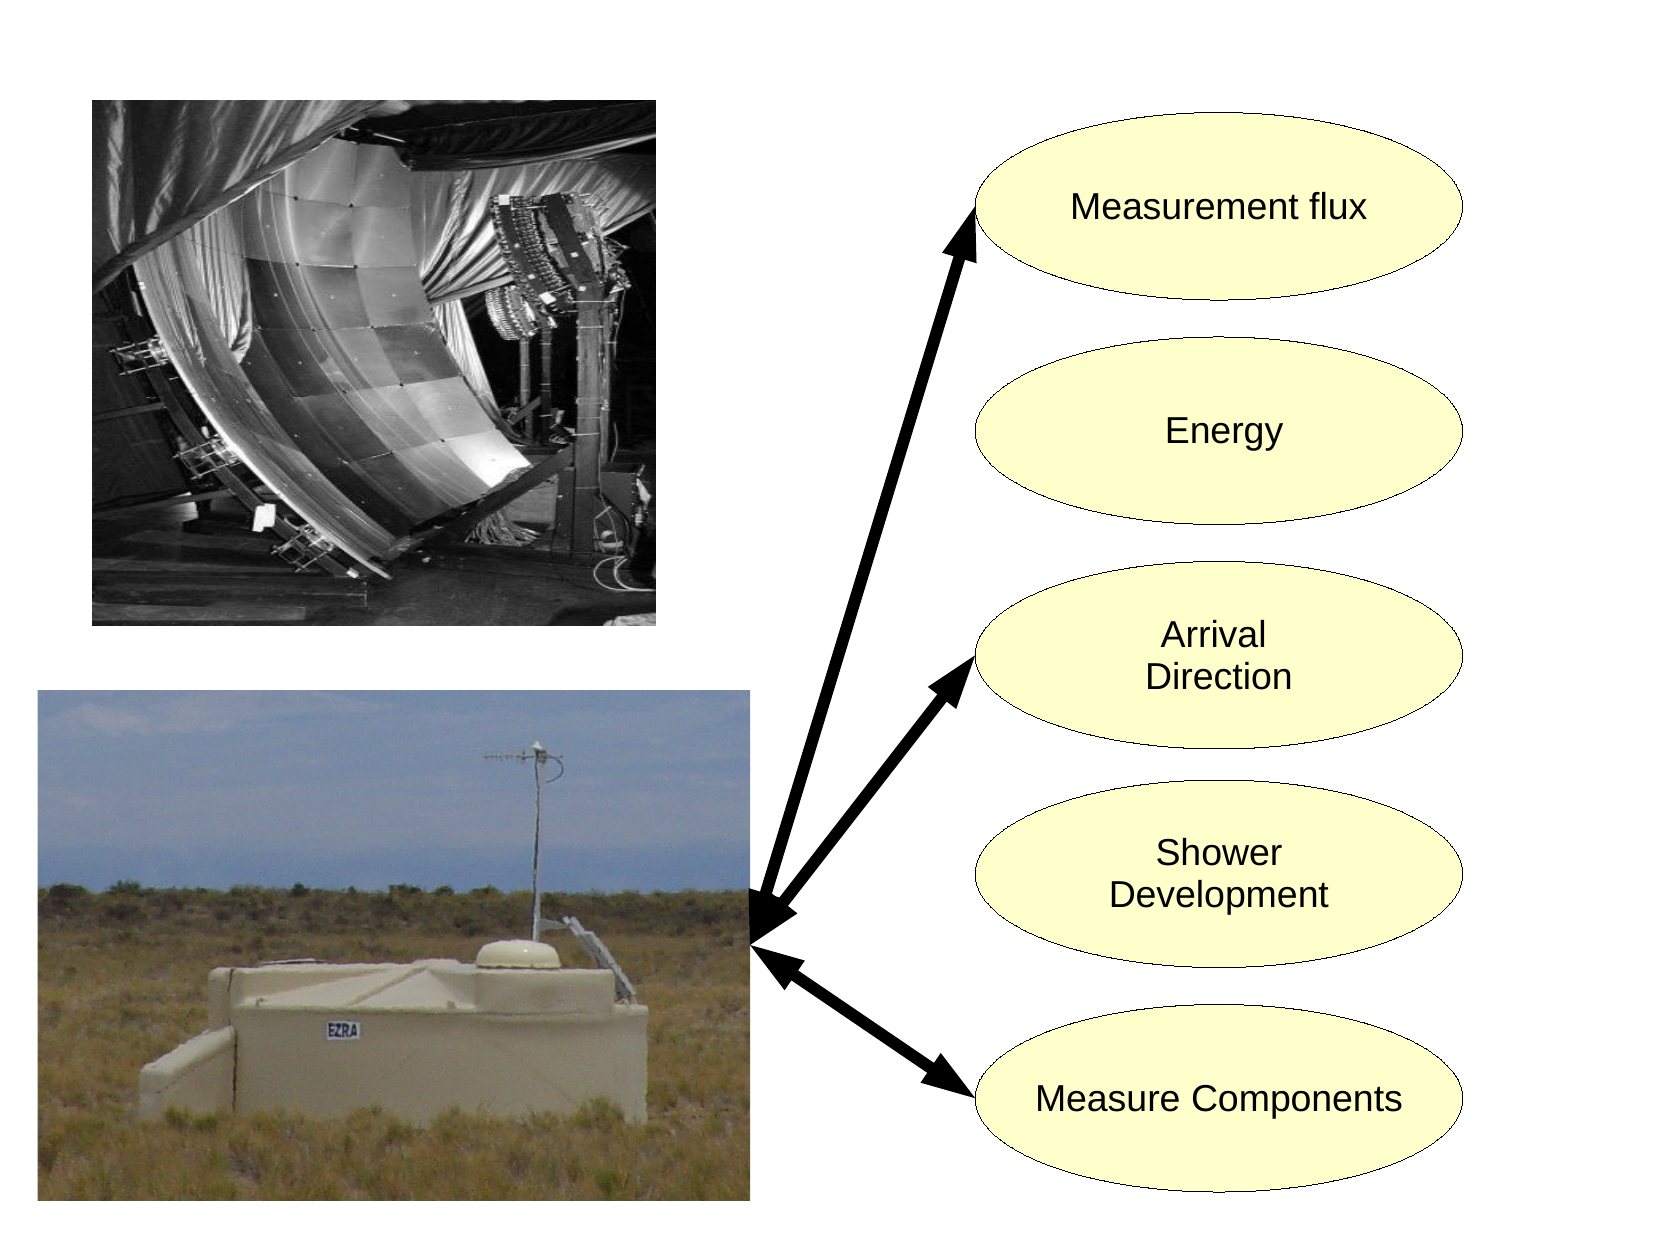

Measurement flux
 Energy
Arrival
Direction
Shower
Development
Measure Components